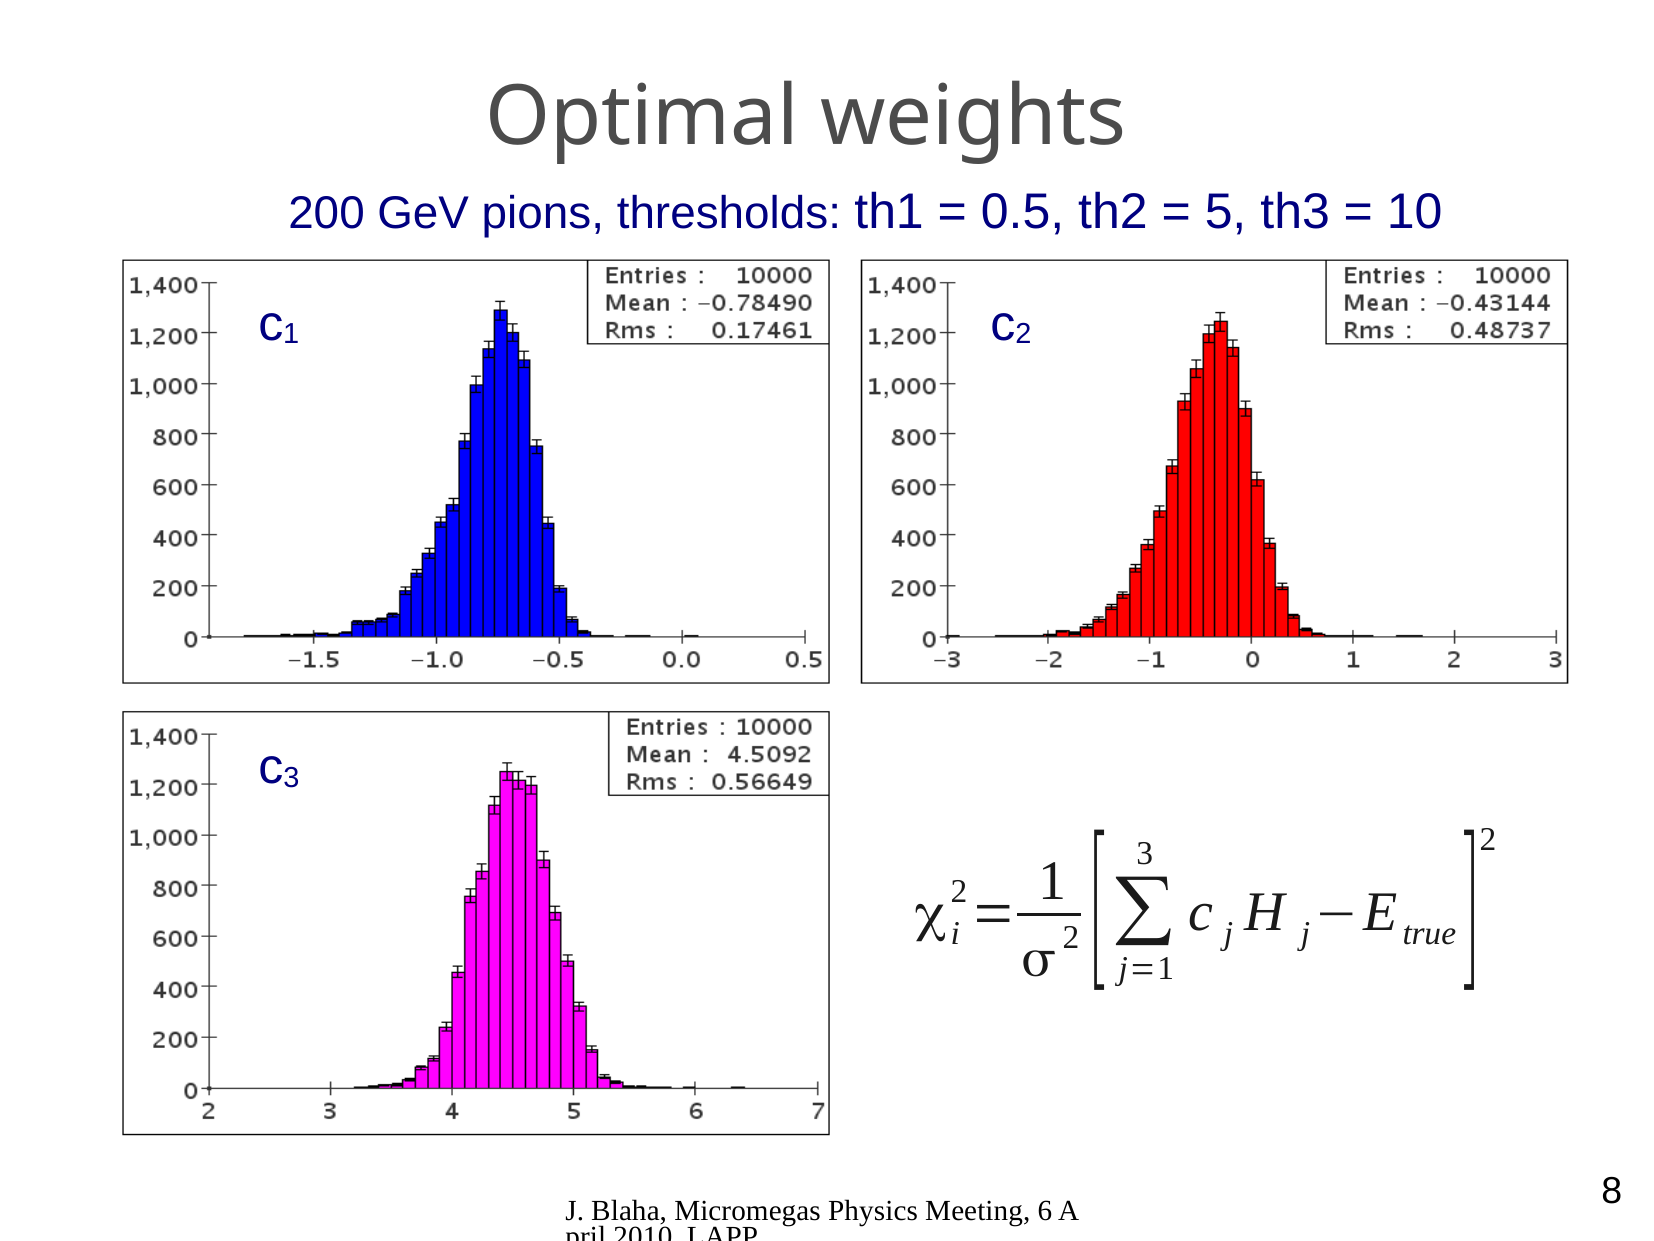

# Optimal weights
200 GeV pions, thresholds: th1 = 0.5, th2 = 5, th3 = 10
c2
c1
c3
8
J. Blaha, Micromegas Physics Meeting, 6 April 2010, LAPP